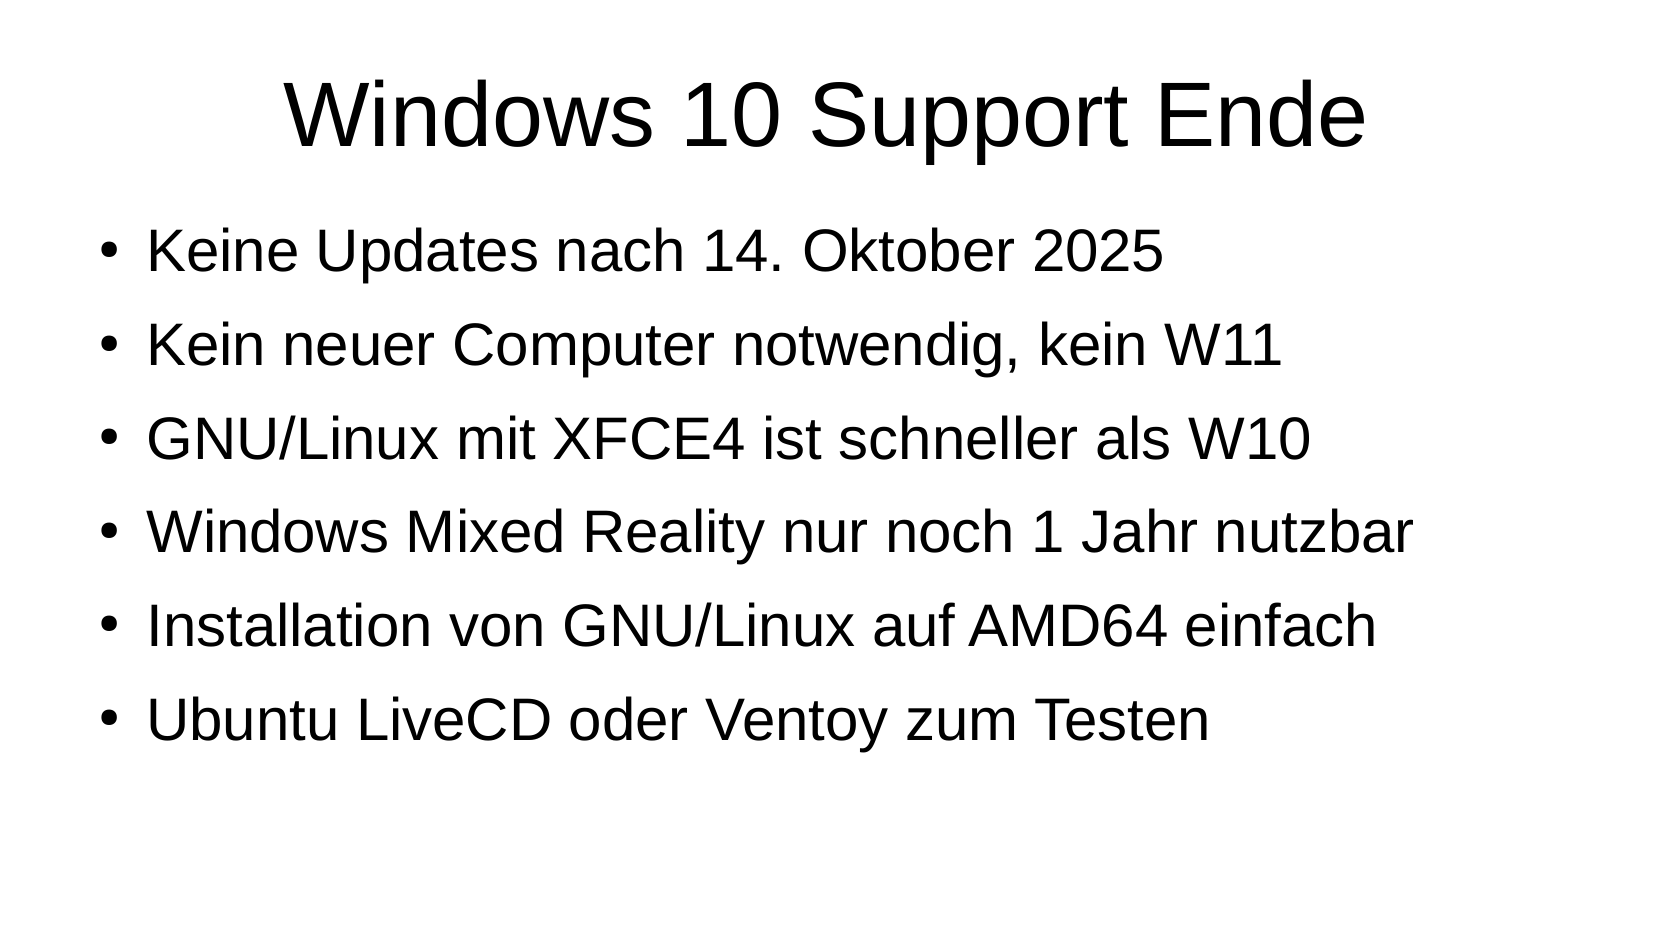

# Windows 10 Support Ende
Keine Updates nach 14. Oktober 2025
Kein neuer Computer notwendig, kein W11
GNU/Linux mit XFCE4 ist schneller als W10
Windows Mixed Reality nur noch 1 Jahr nutzbar
Installation von GNU/Linux auf AMD64 einfach
Ubuntu LiveCD oder Ventoy zum Testen